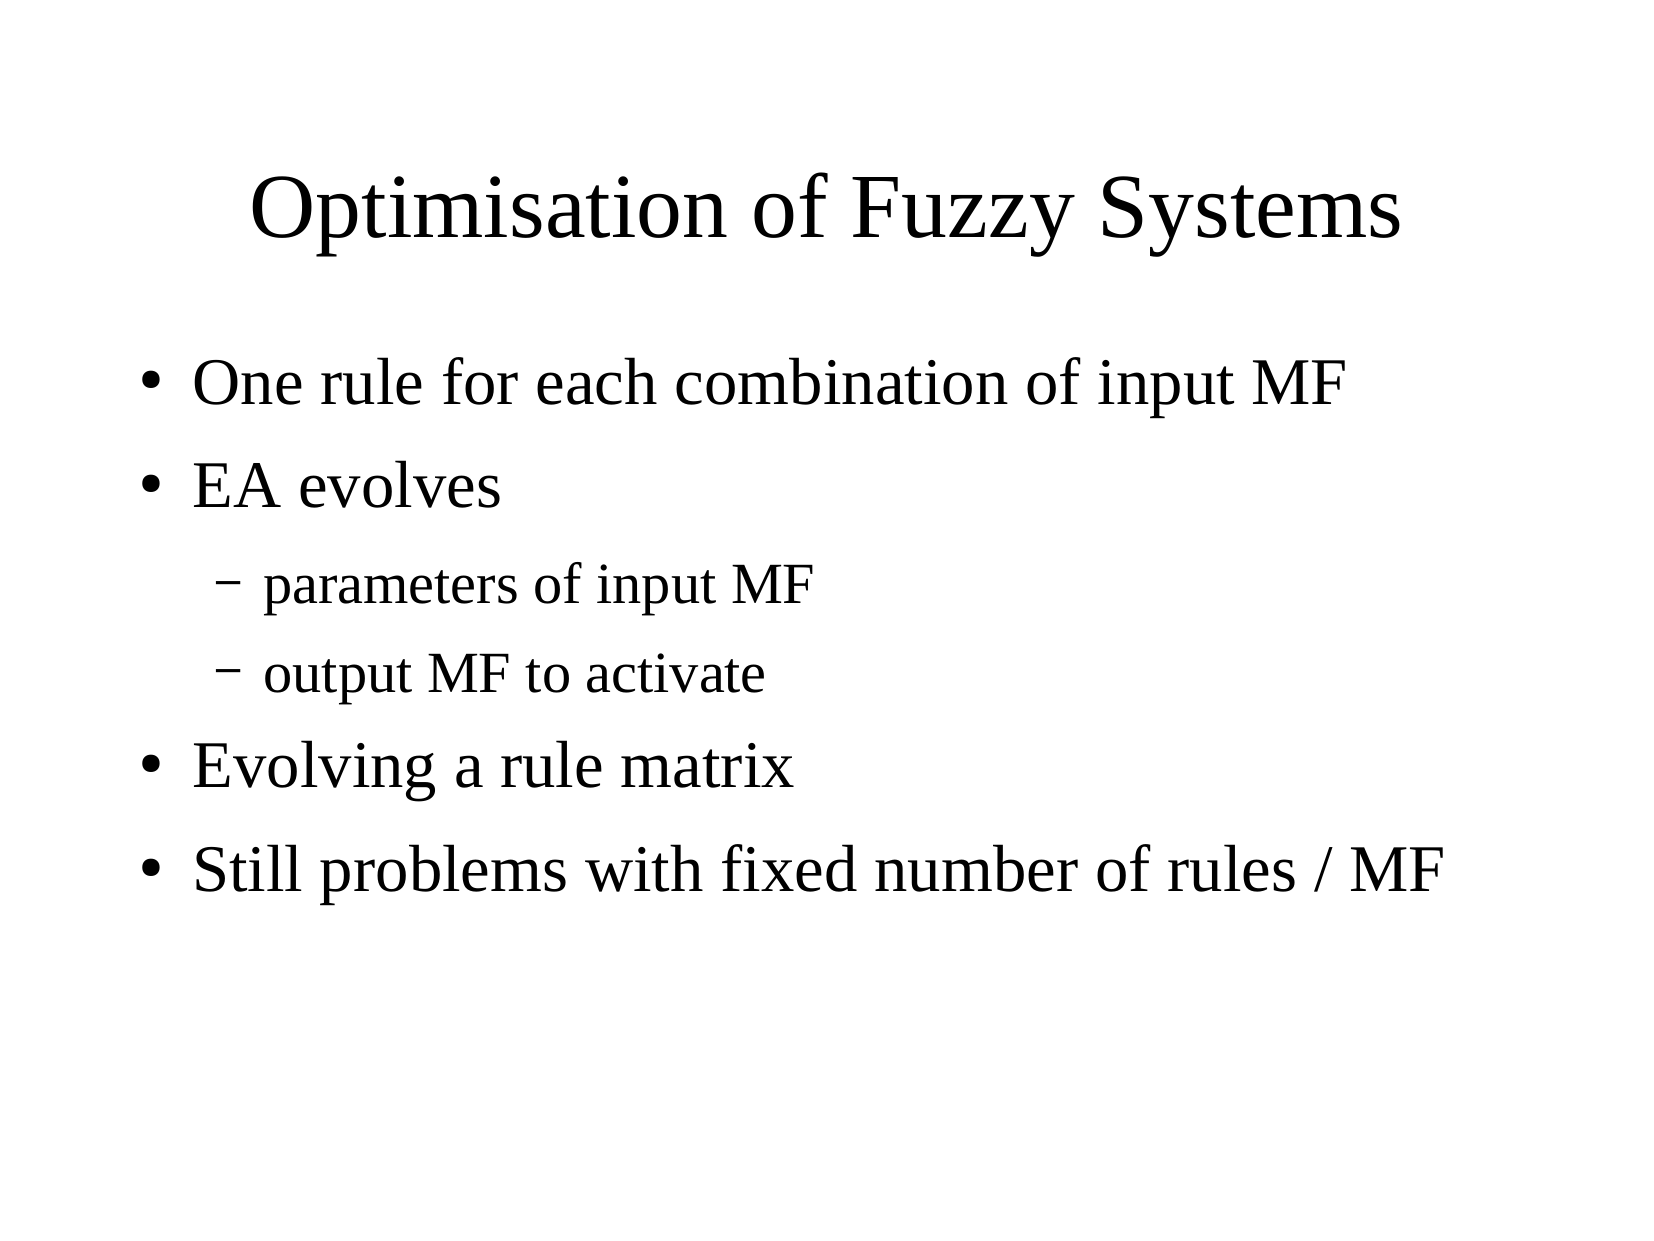

# Optimisation of Fuzzy Systems
One rule for each combination of input MF
EA evolves
parameters of input MF
output MF to activate
Evolving a rule matrix
Still problems with fixed number of rules / MF